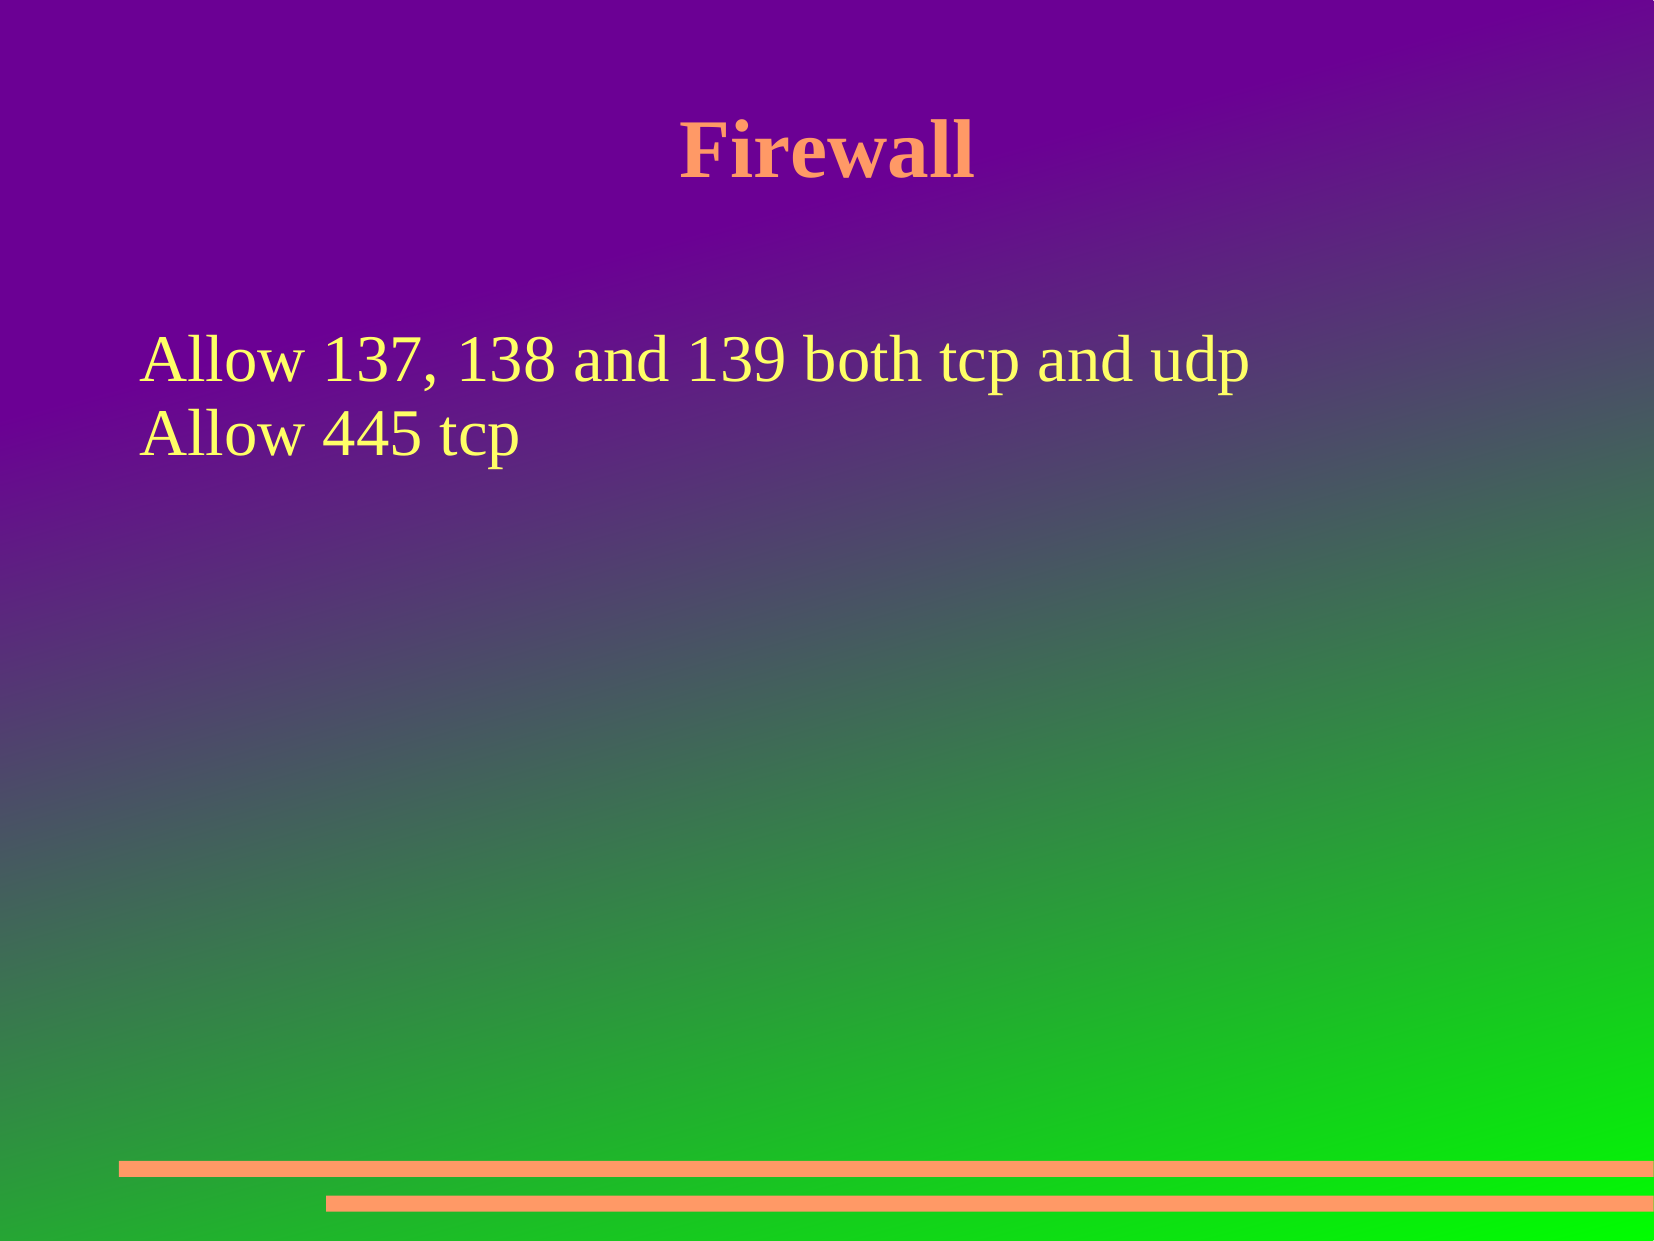

# Firewall
Allow 137, 138 and 139 both tcp and udp
Allow 445 tcp